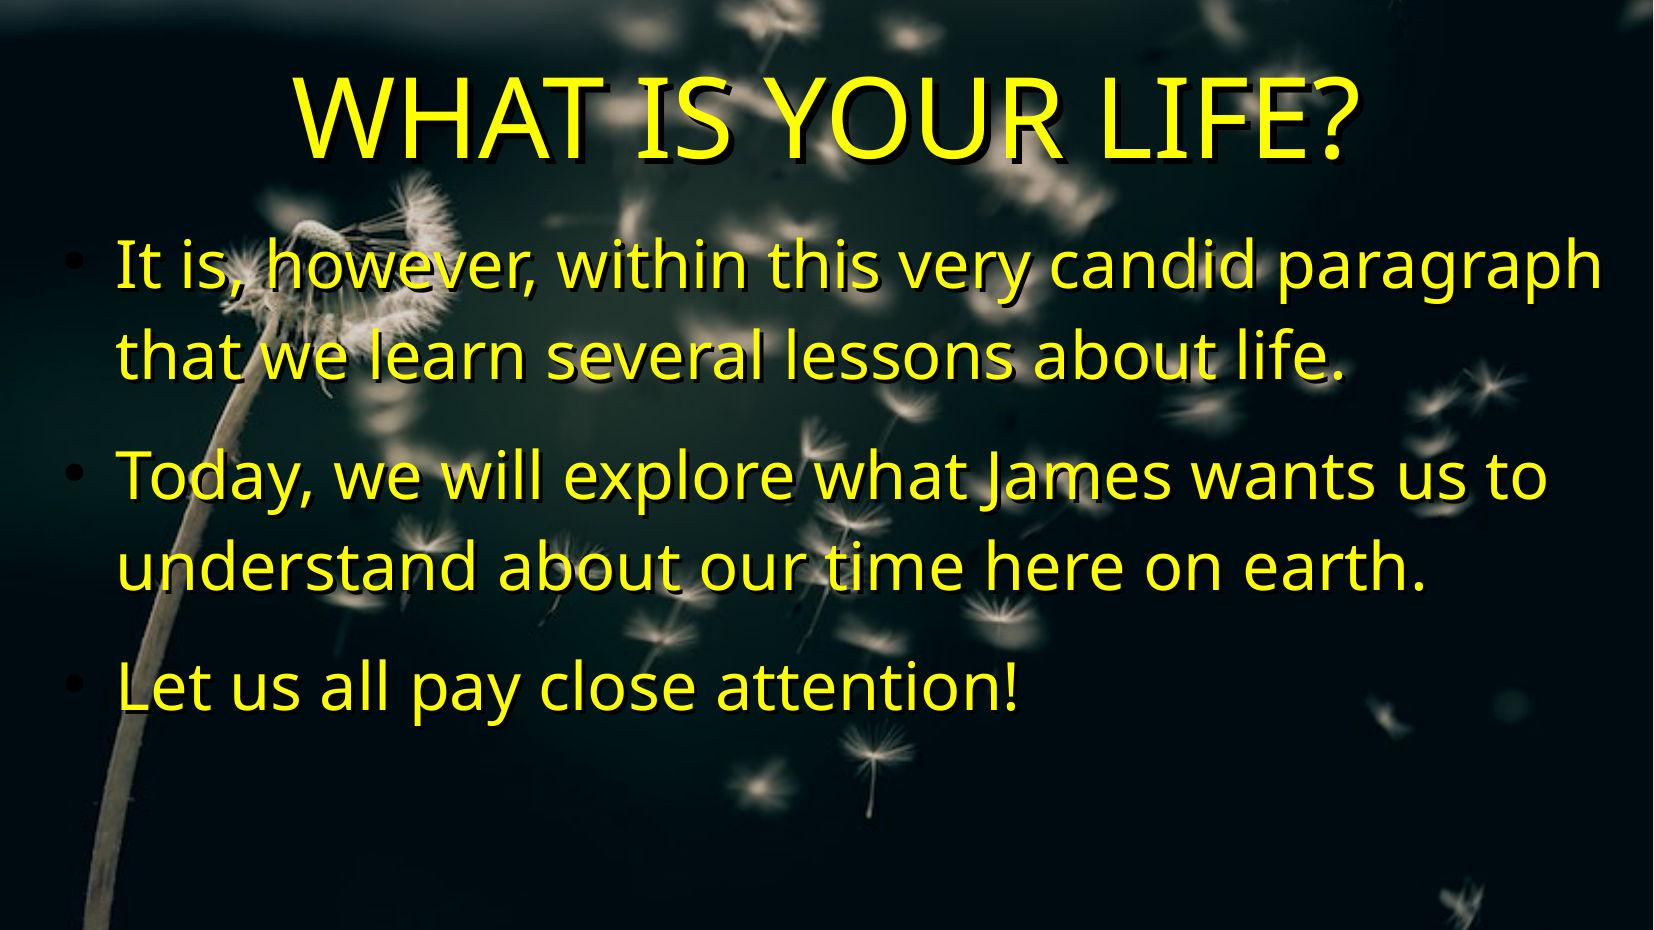

# WHAT IS YOUR LIFE?
It is, however, within this very candid paragraph that we learn several lessons about life.
Today, we will explore what James wants us to understand about our time here on earth.
Let us all pay close attention!